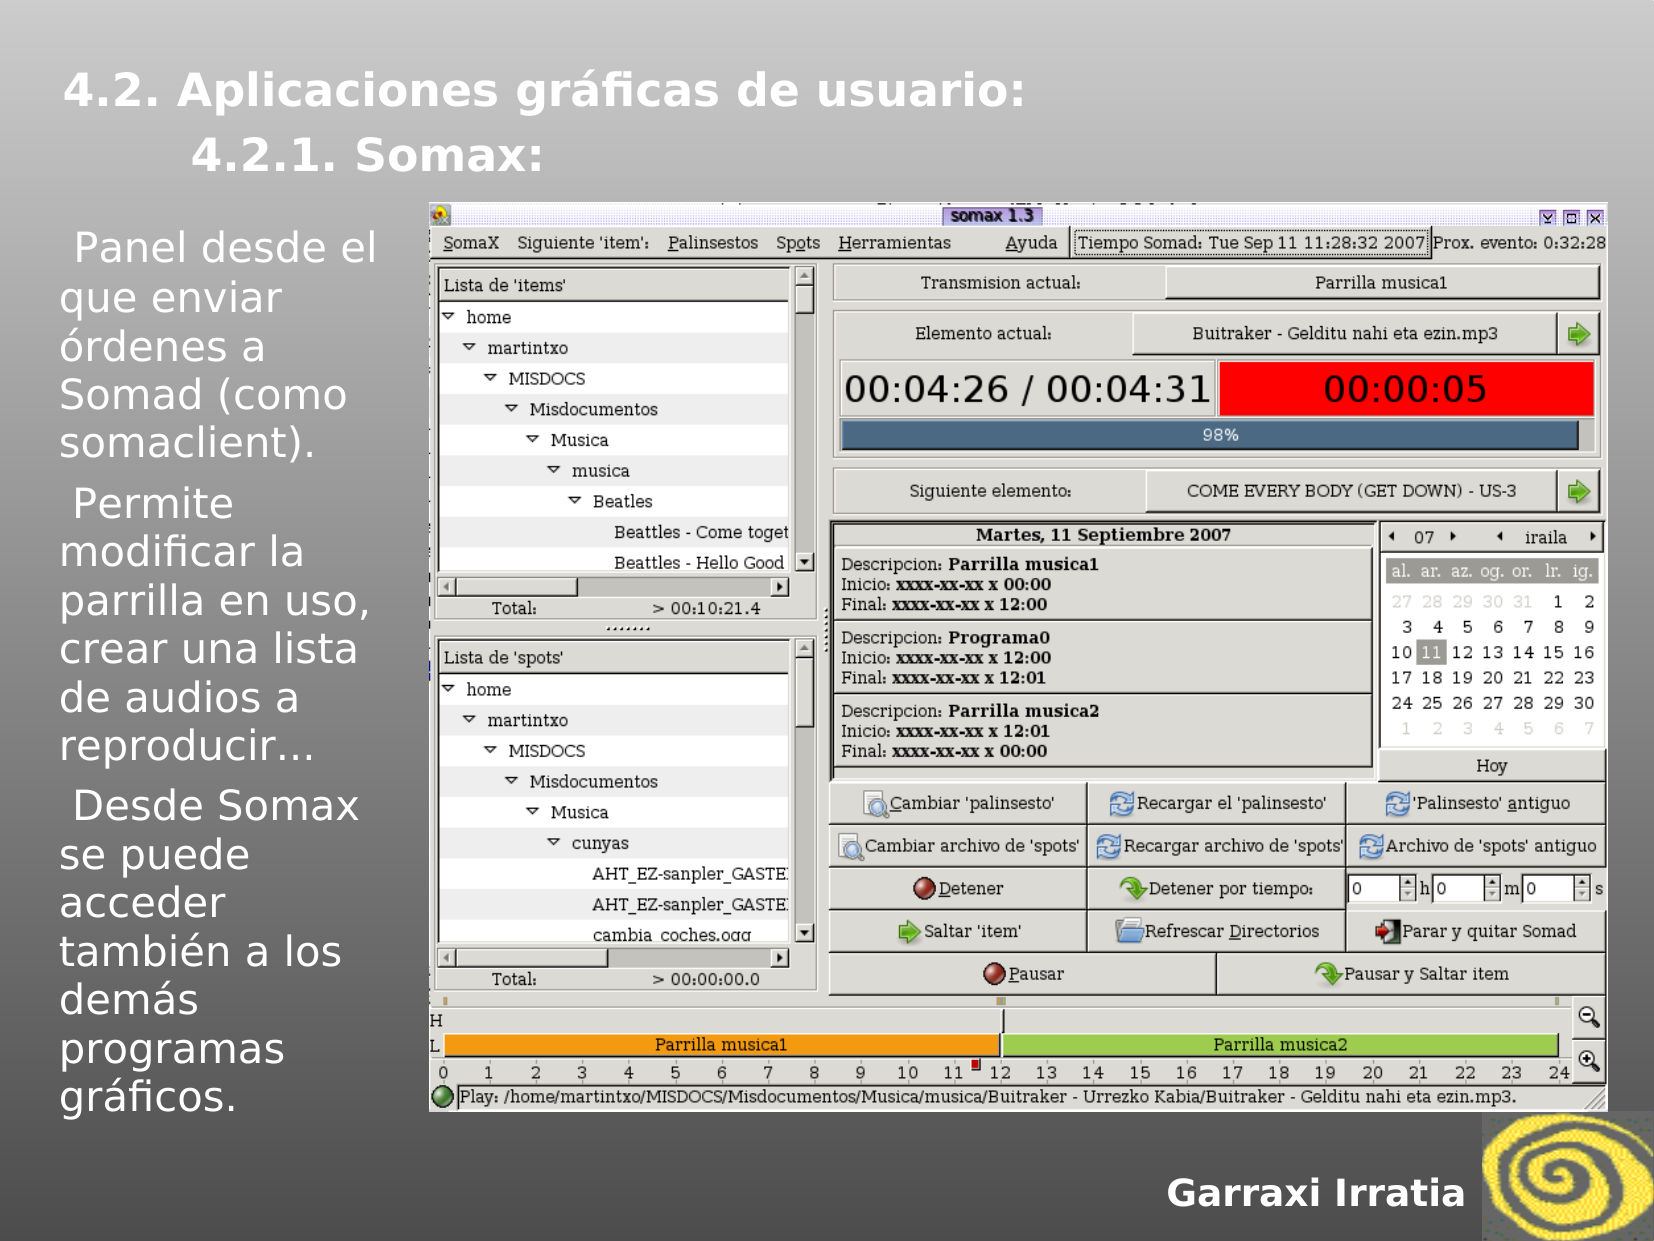

4.2. Aplicaciones gráficas de usuario:
 4.2.1. Somax:
 Panel desde el que enviar órdenes a Somad (como somaclient).
 Permite modificar la parrilla en uso, crear una lista de audios a reproducir...
 Desde Somax se puede acceder también a los demás programas gráficos.